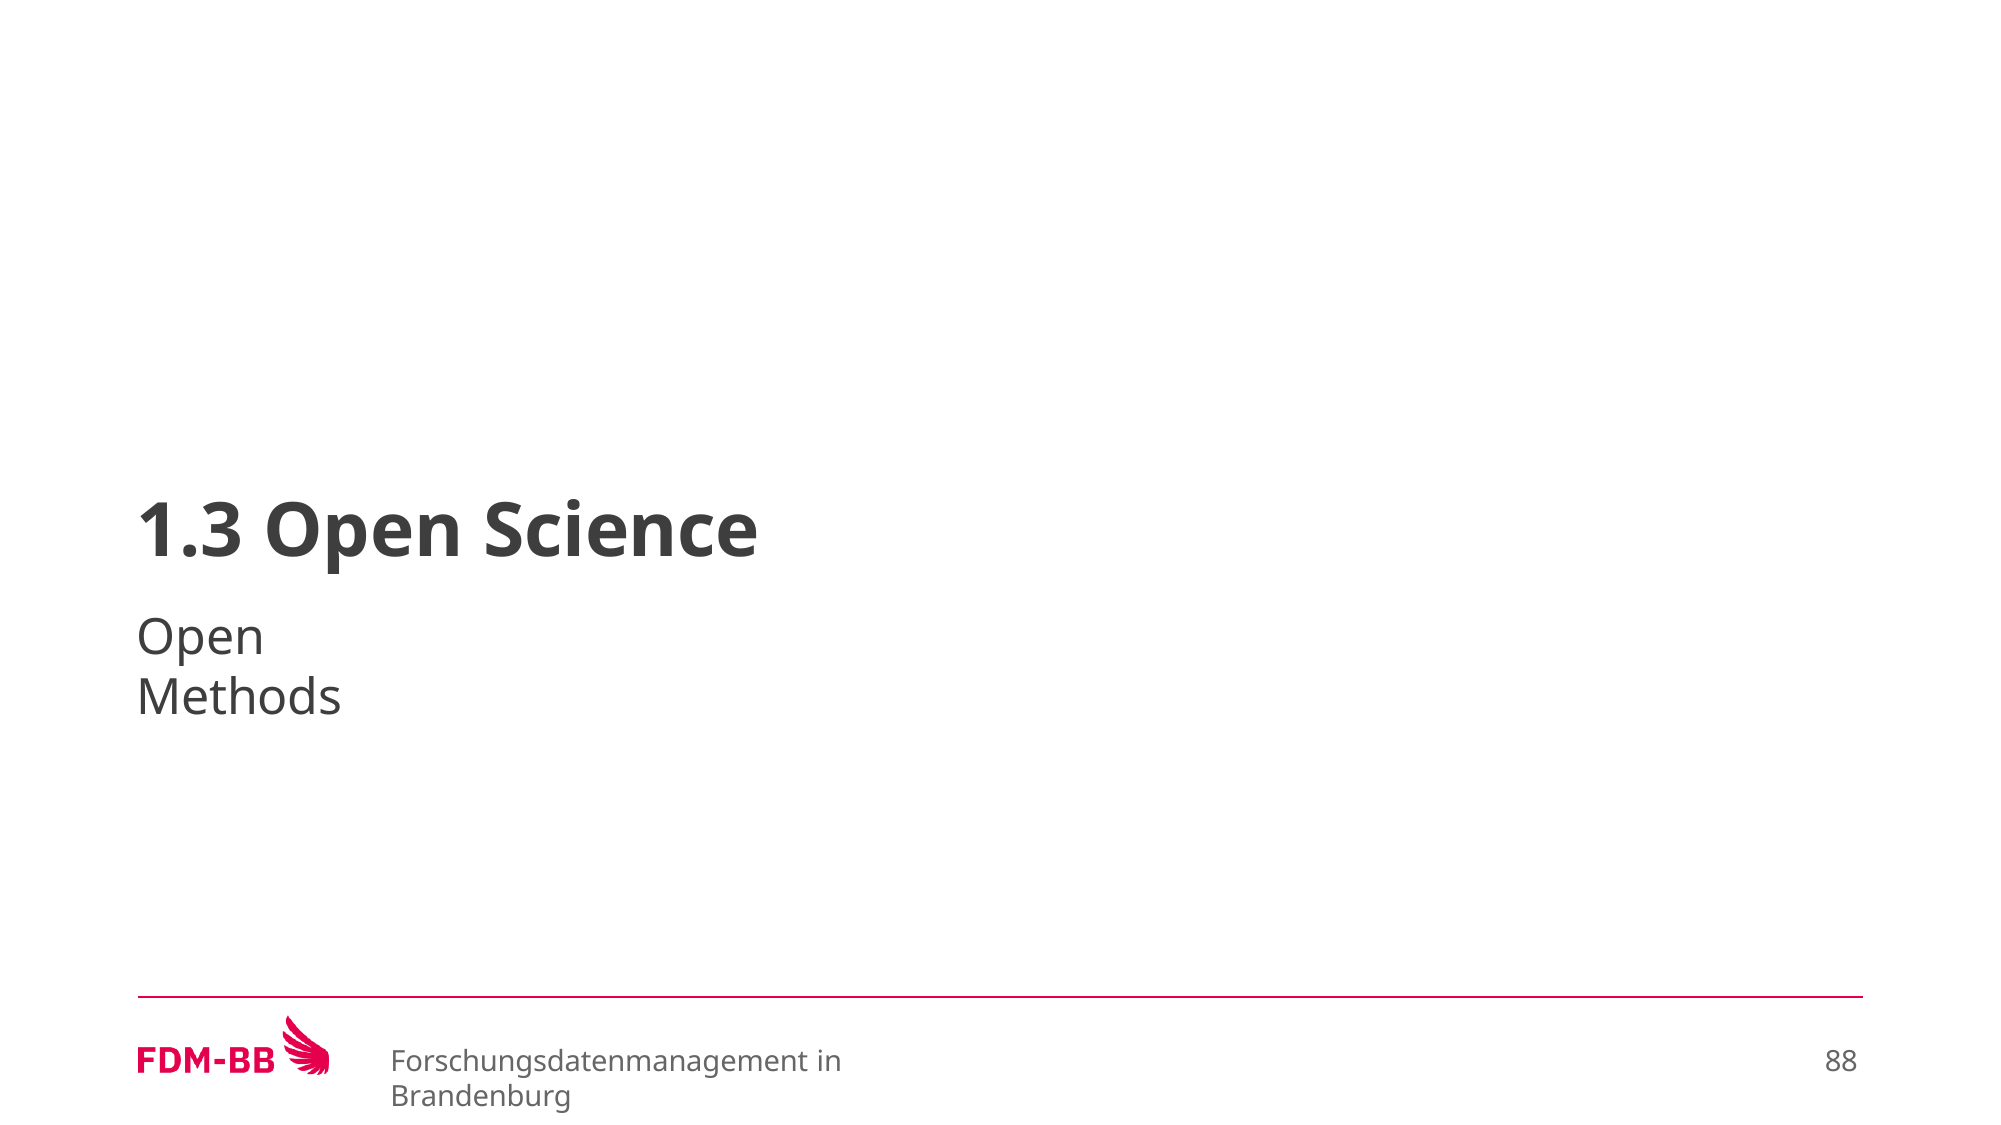

# 1.3 Open Science
Open Methods
Forschungsdatenmanagement in Brandenburg
52